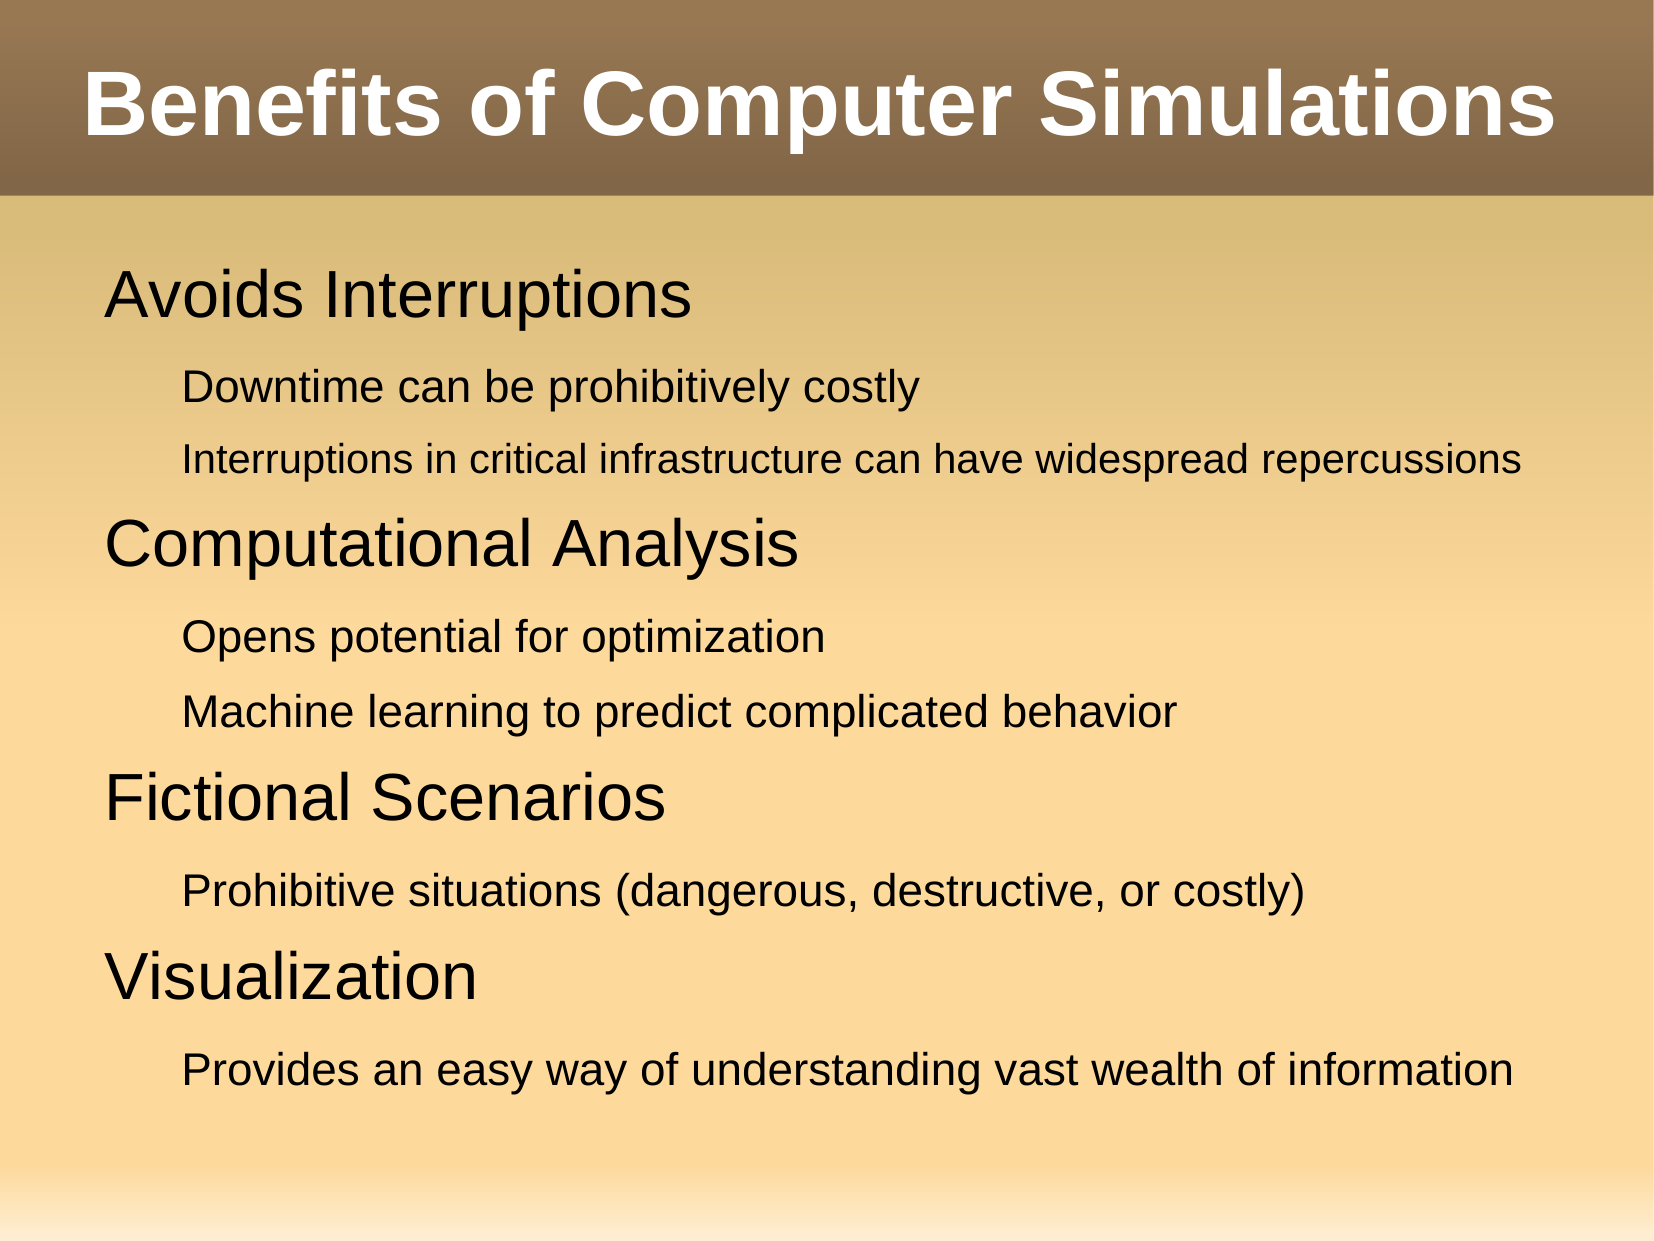

# Benefits of Computer Simulations
Avoids Interruptions
Downtime can be prohibitively costly
Interruptions in critical infrastructure can have widespread repercussions
Computational Analysis
Opens potential for optimization
Machine learning to predict complicated behavior
Fictional Scenarios
Prohibitive situations (dangerous, destructive, or costly)
Visualization
Provides an easy way of understanding vast wealth of information